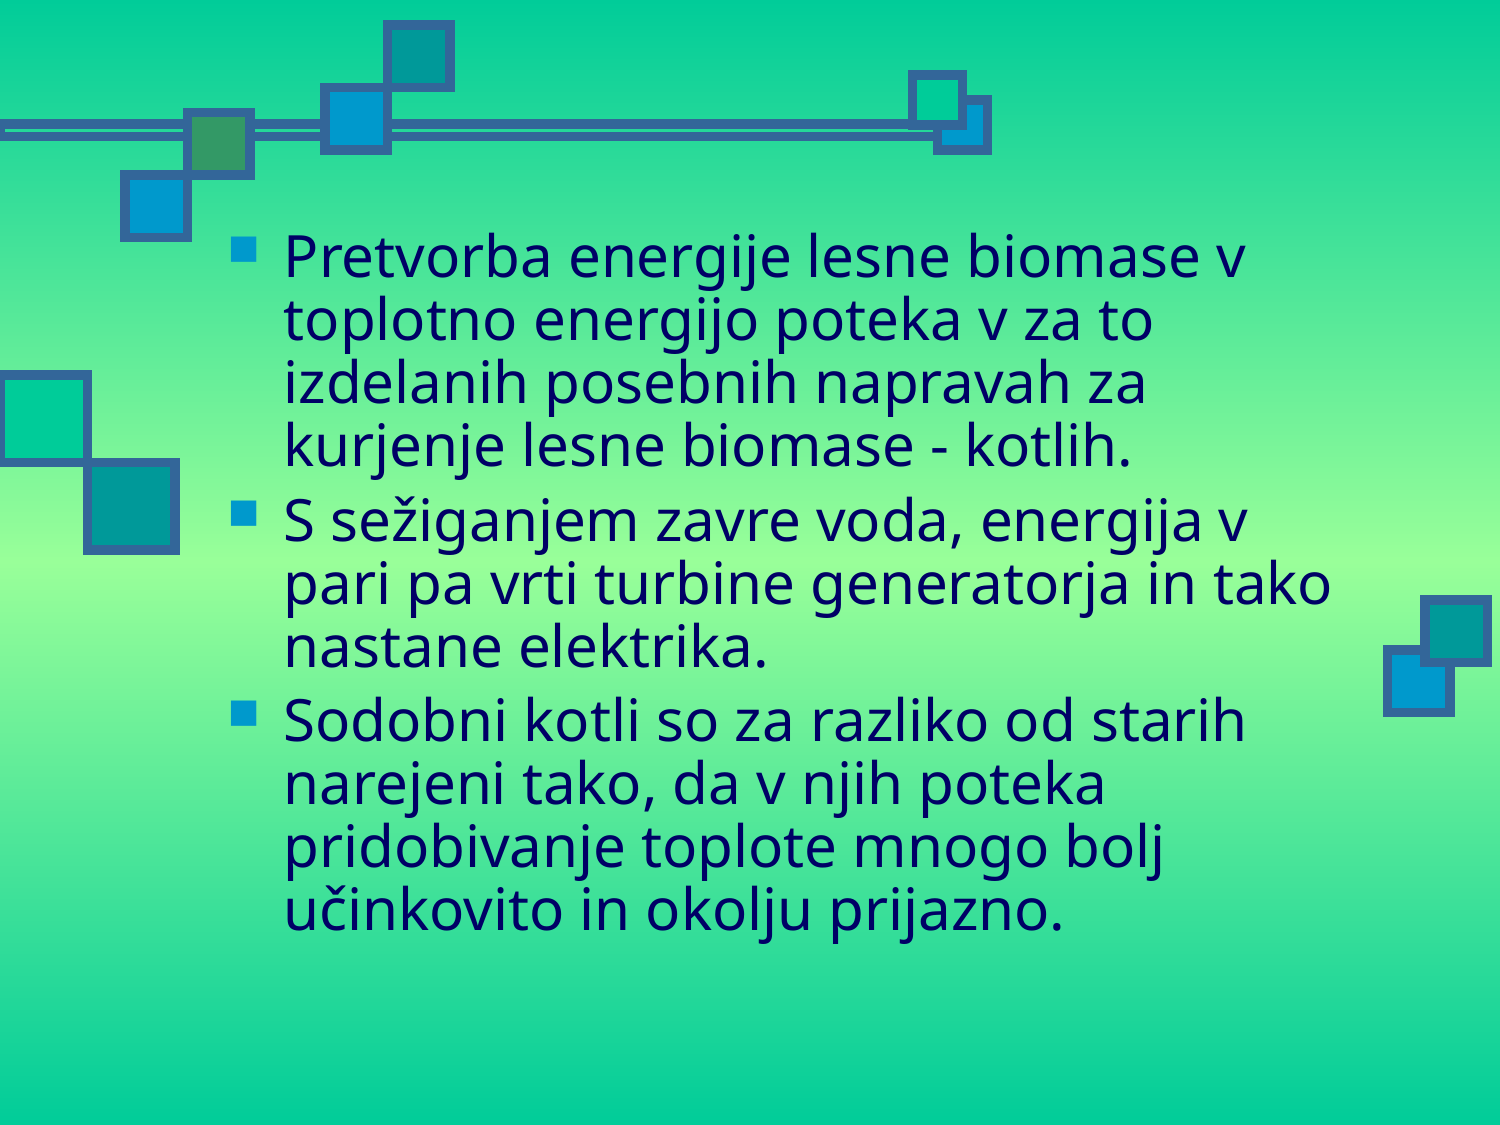

# Pretvorba energije lesne biomase v toplotno energijo poteka v za to izdelanih posebnih napravah za kurjenje lesne biomase - kotlih.
S sežiganjem zavre voda, energija v pari pa vrti turbine generatorja in tako nastane elektrika.
Sodobni kotli so za razliko od starih narejeni tako, da v njih poteka pridobivanje toplote mnogo bolj učinkovito in okolju prijazno.